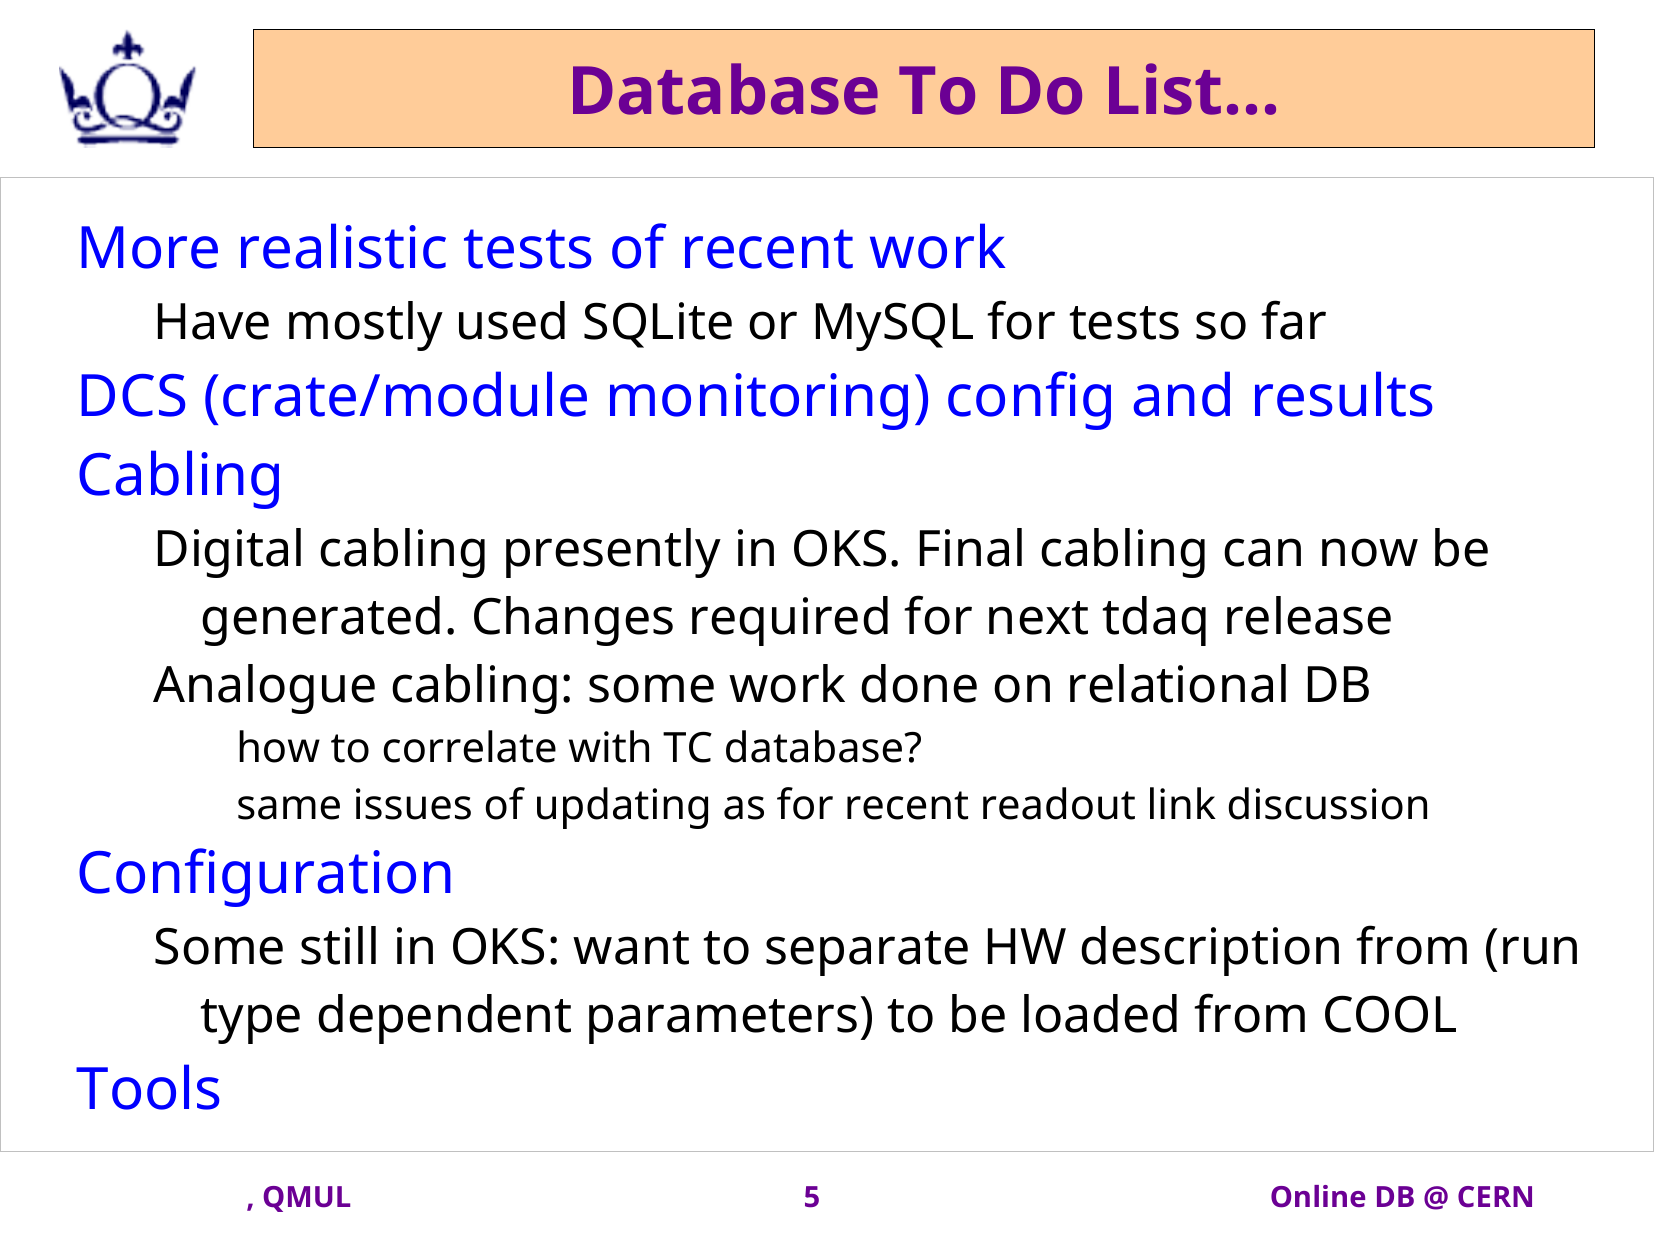

# Database To Do List...
More realistic tests of recent work
Have mostly used SQLite or MySQL for tests so far
DCS (crate/module monitoring) config and results
Cabling
Digital cabling presently in OKS. Final cabling can now be generated. Changes required for next tdaq release
Analogue cabling: some work done on relational DB
how to correlate with TC database?
same issues of updating as for recent readout link discussion
Configuration
Some still in OKS: want to separate HW description from (run type dependent parameters) to be loaded from COOL
Tools